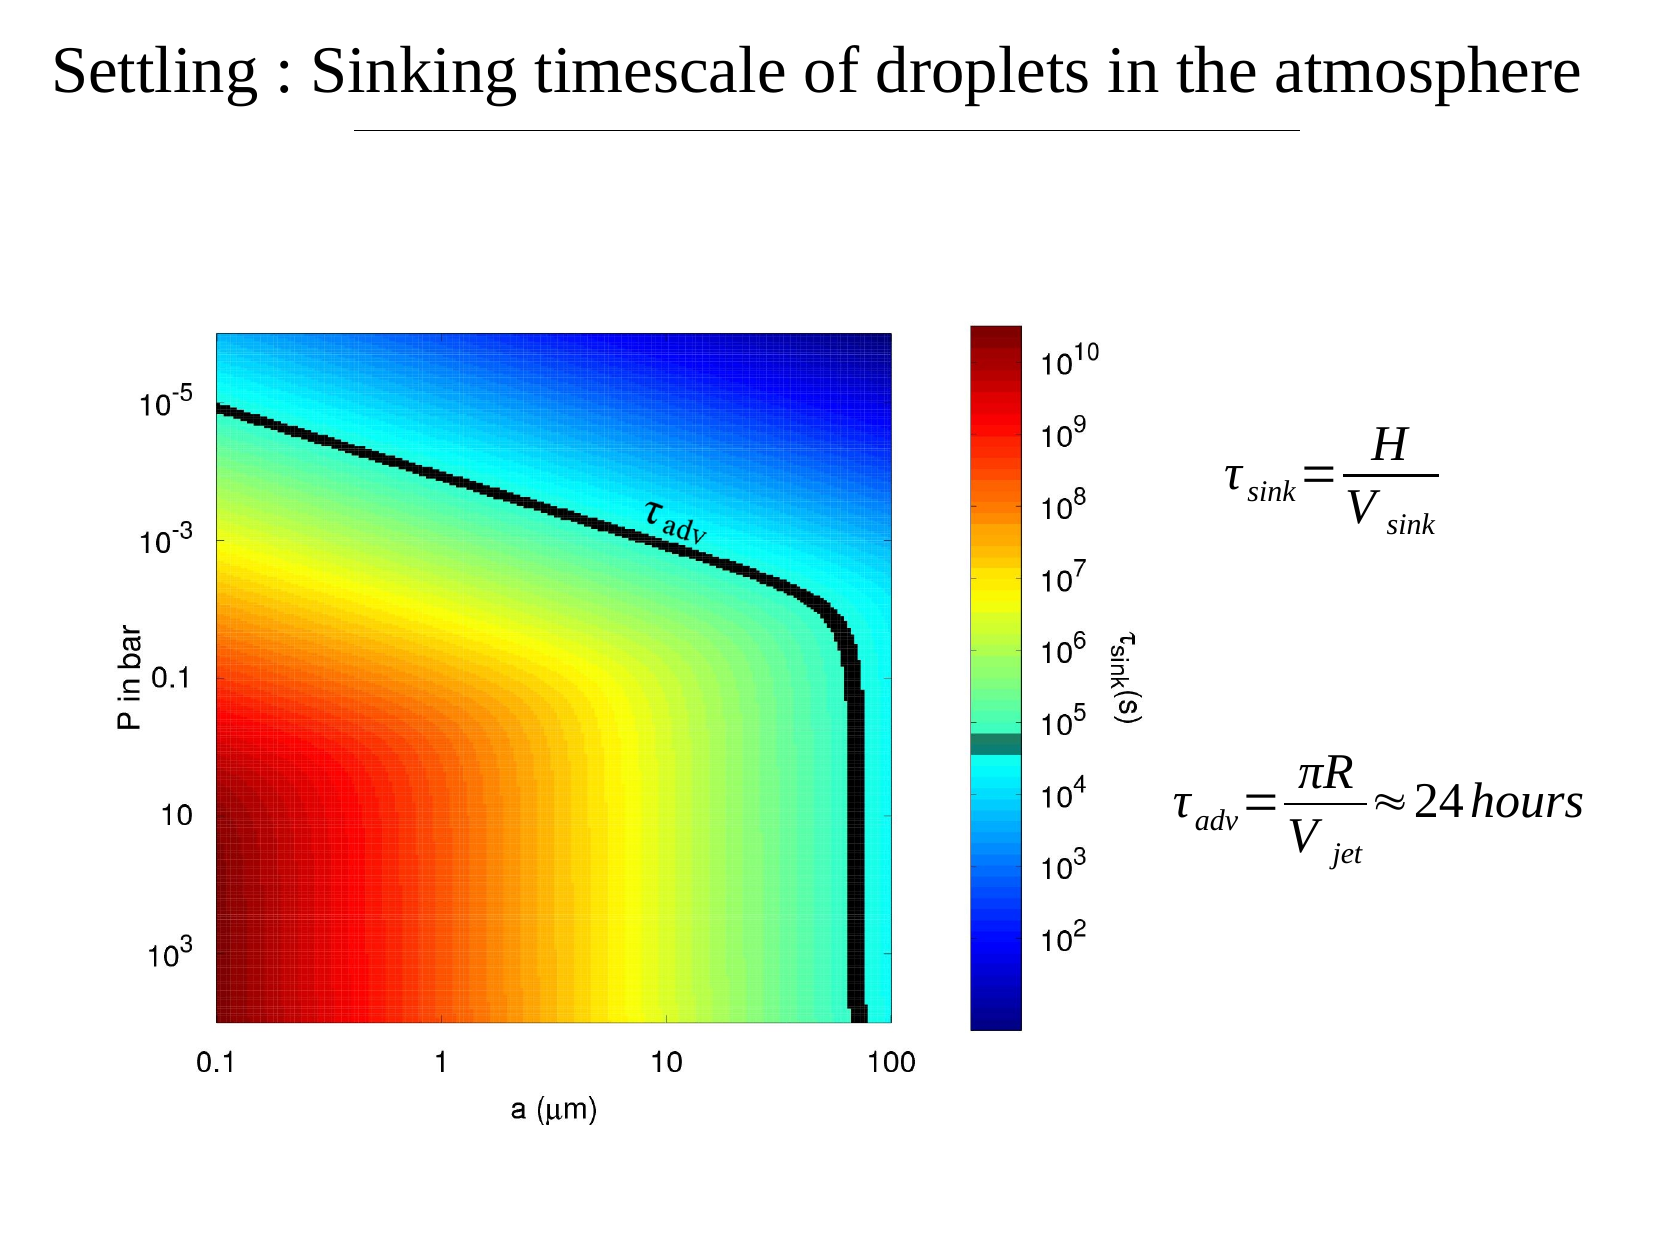

Settling : Sinking timescale of droplets in the atmosphere